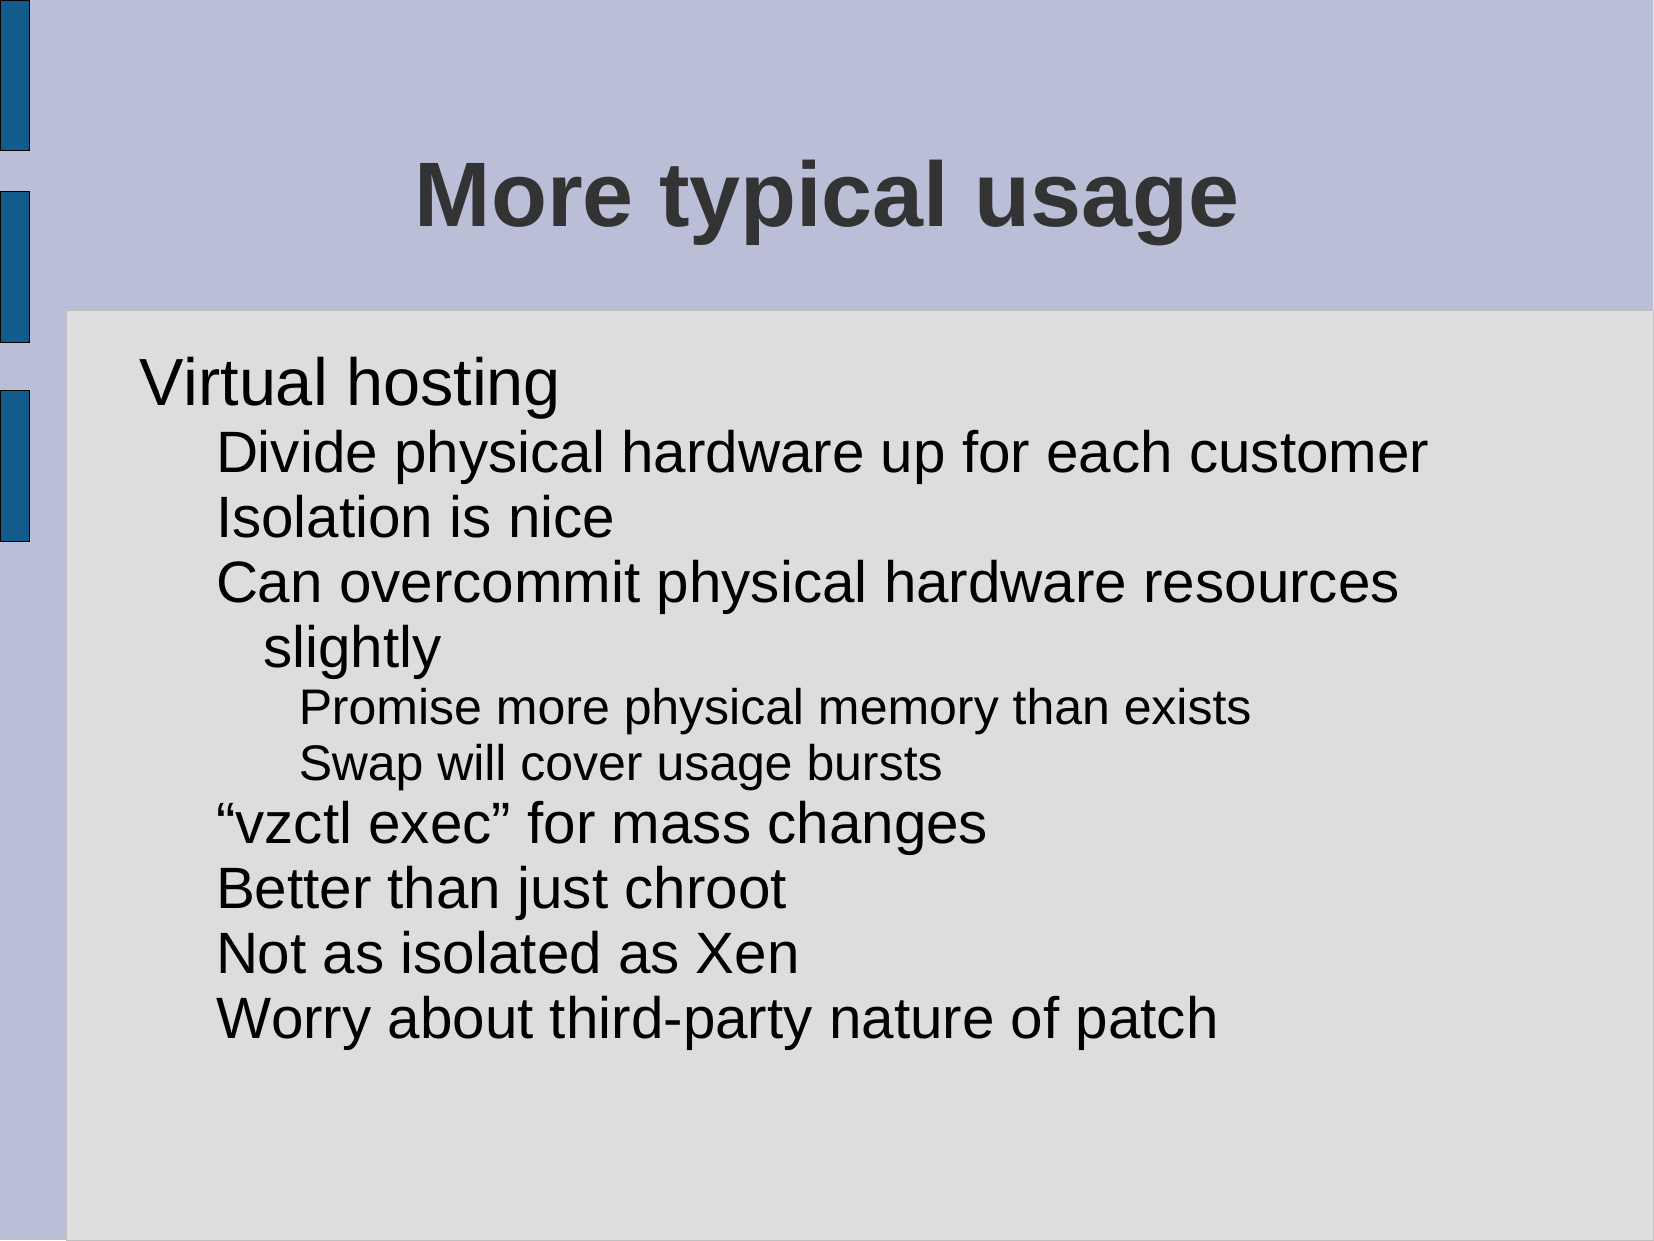

# More typical usage
Virtual hosting
Divide physical hardware up for each customer
Isolation is nice
Can overcommit physical hardware resources slightly
Promise more physical memory than exists
Swap will cover usage bursts
“vzctl exec” for mass changes
Better than just chroot
Not as isolated as Xen
Worry about third-party nature of patch